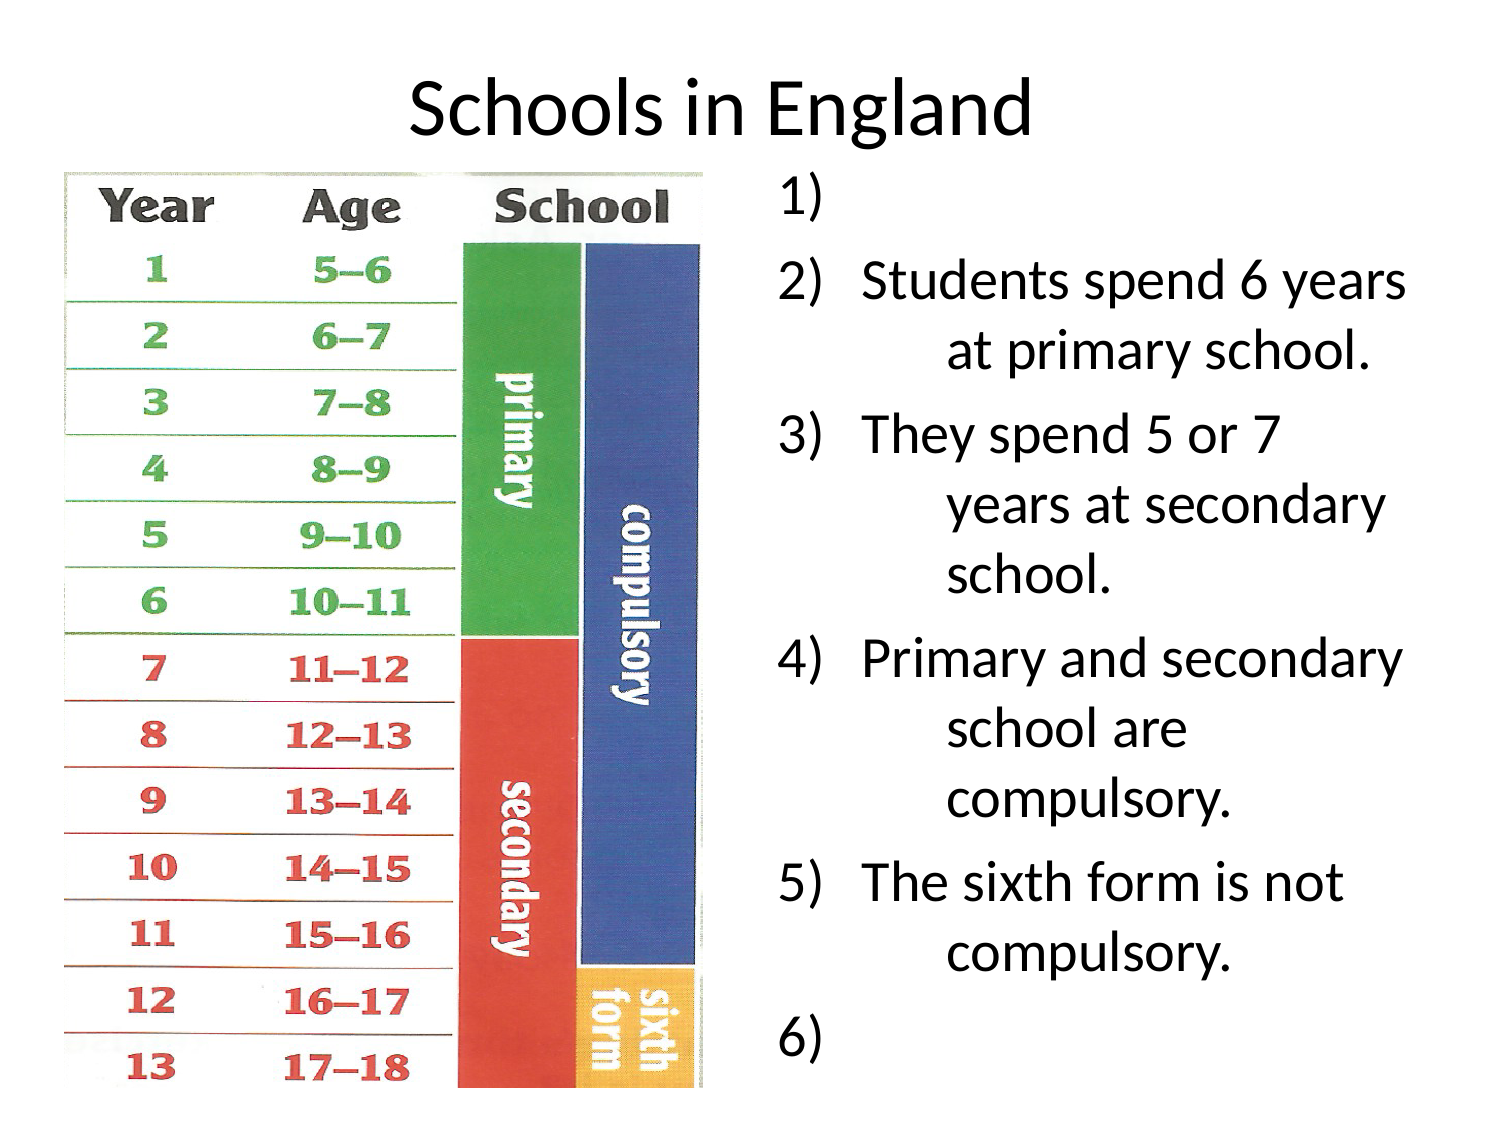

# Schools in England
Students spend 6 years at primary school.
They spend 5 or 7 years at secondary school.
Primary and secondary school are compulsory.
The sixth form is not compulsory.